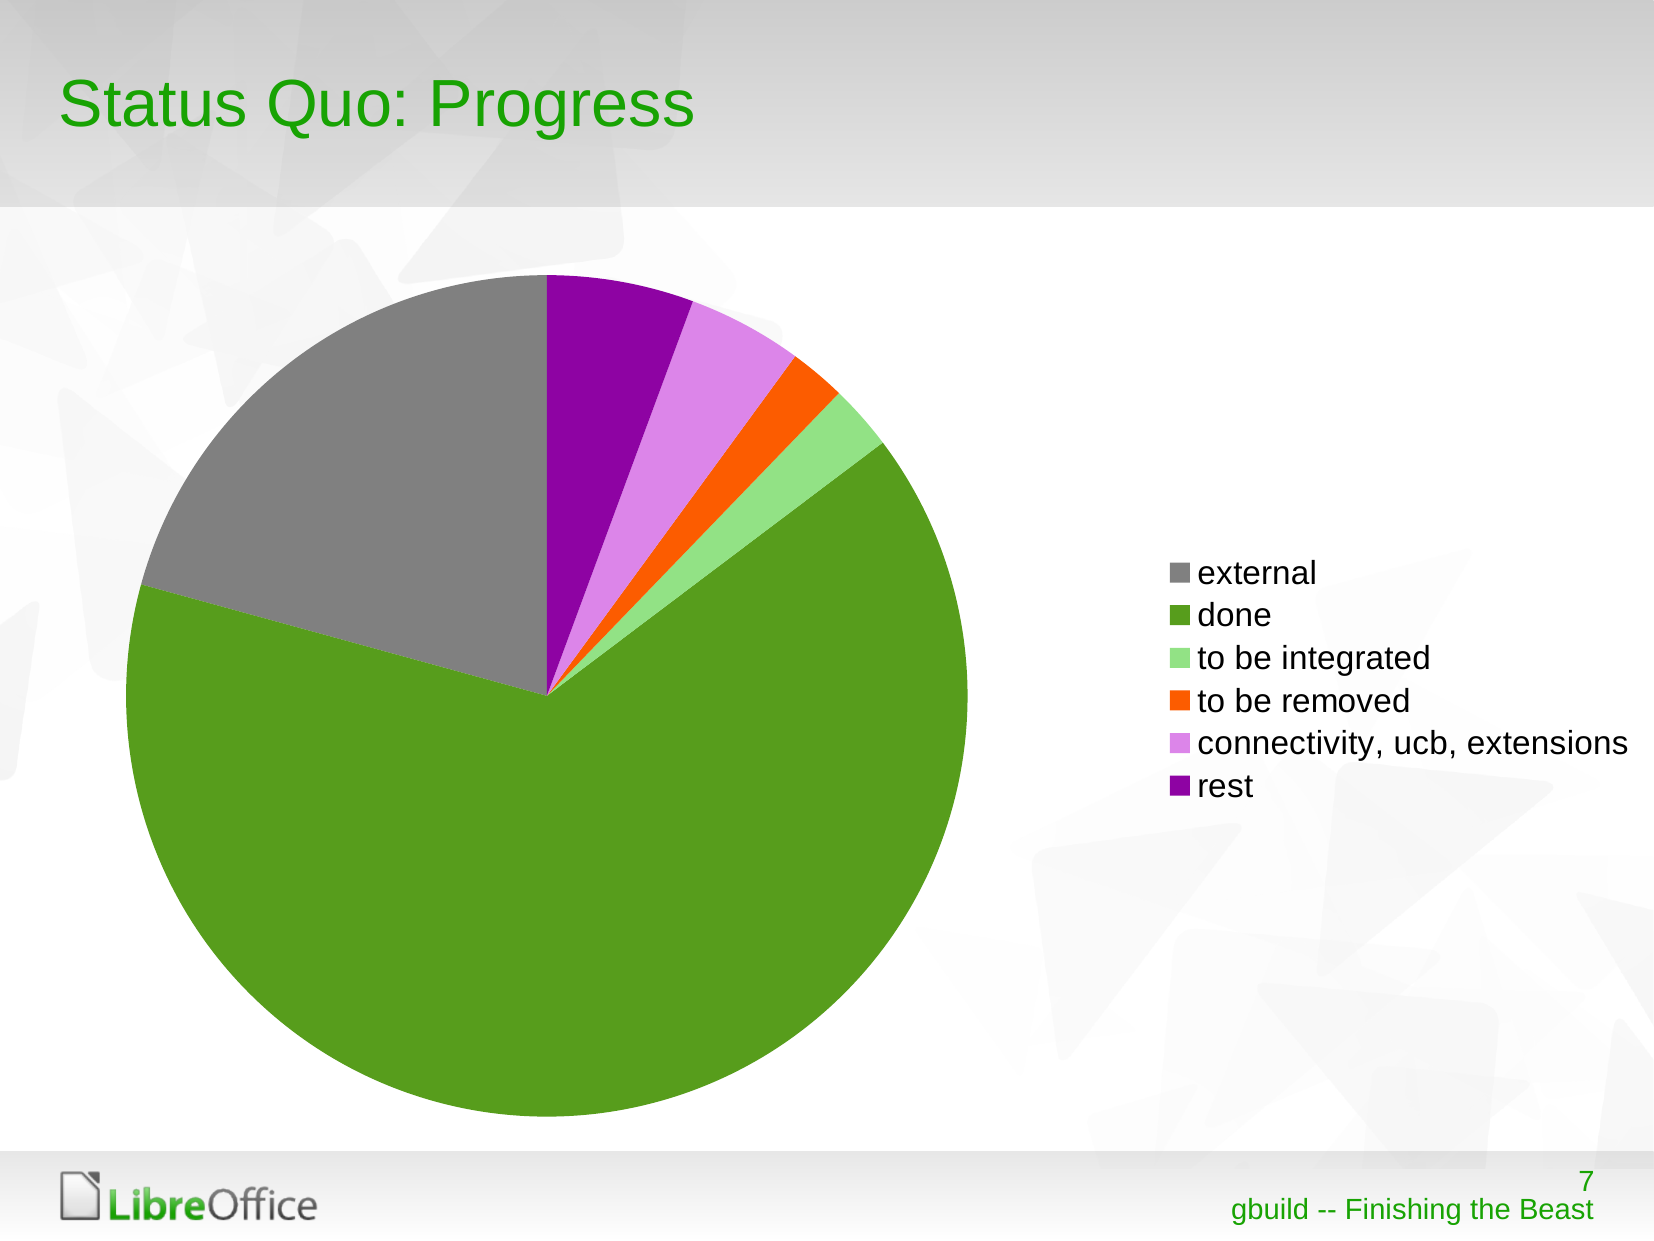

# Status Quo: Progress
### Chart
| Category | Column E |
|---|---|
| external | 2344.0 |
| done | 7298.0 |
| to be integrated | 283.0 |
| to be removed | 245.0 |
| connectivity, ucb, extensions | 498.0 |
| rest | 638.0 |
7
gbuild -- Finishing the Beast